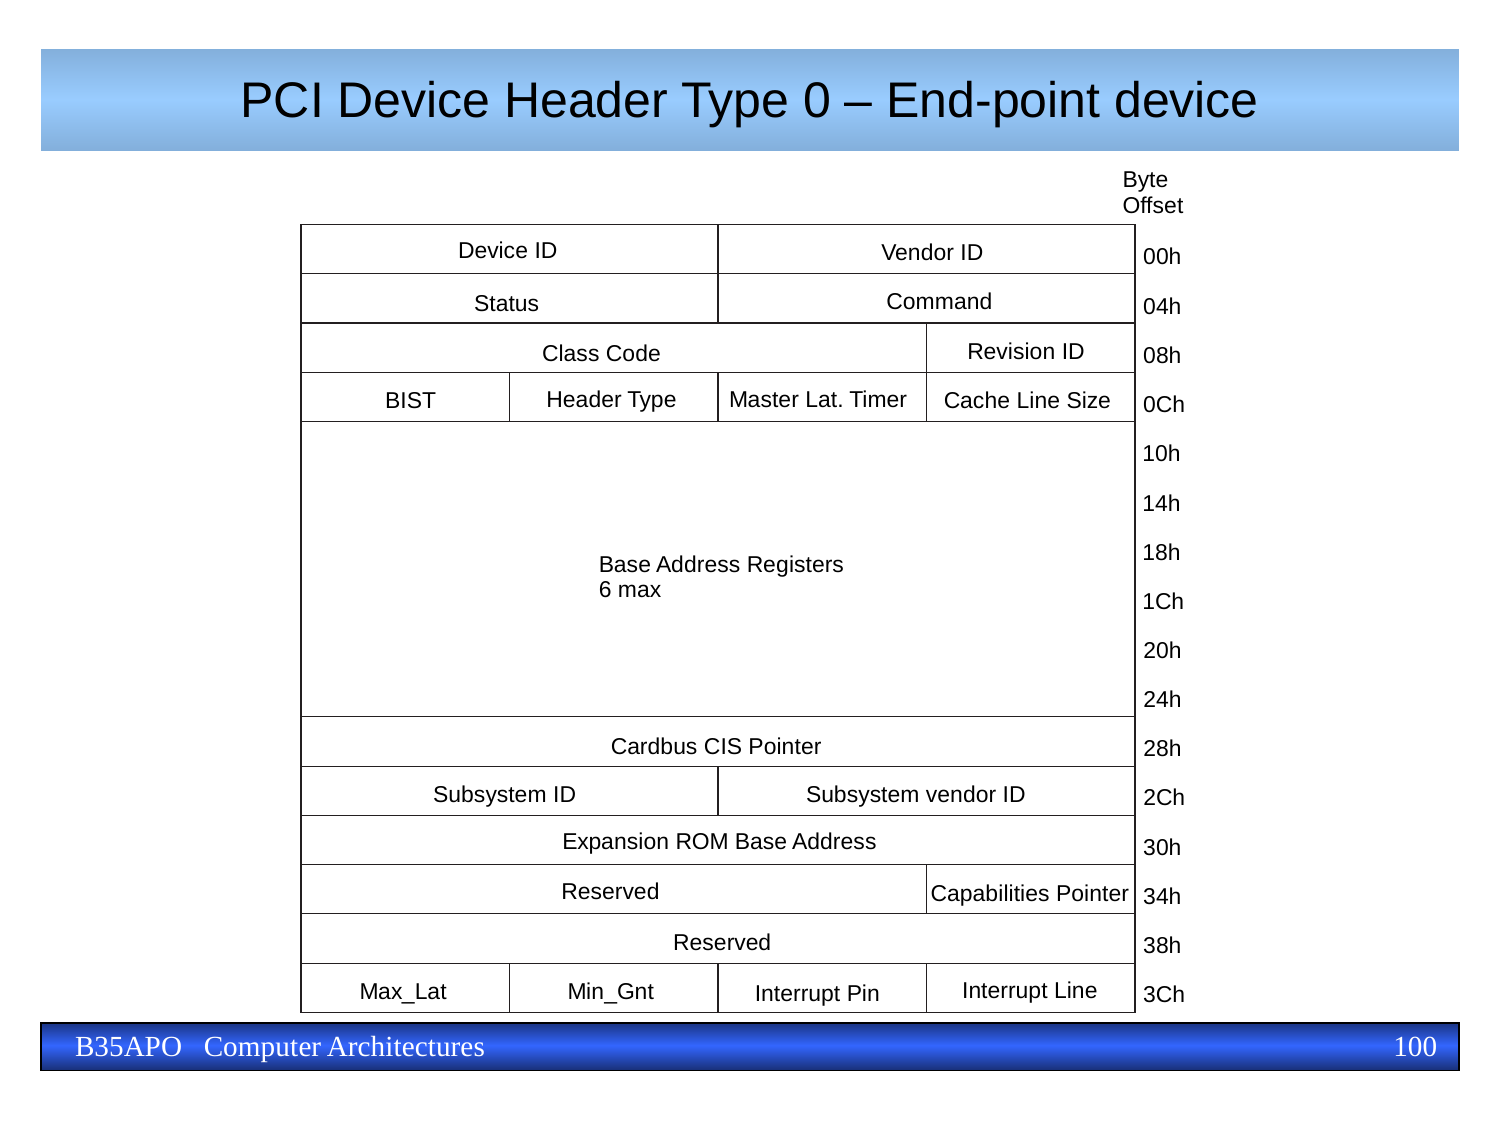

# PCI Device Header Type 0 – End-point device
B35APO Computer Architectures
100